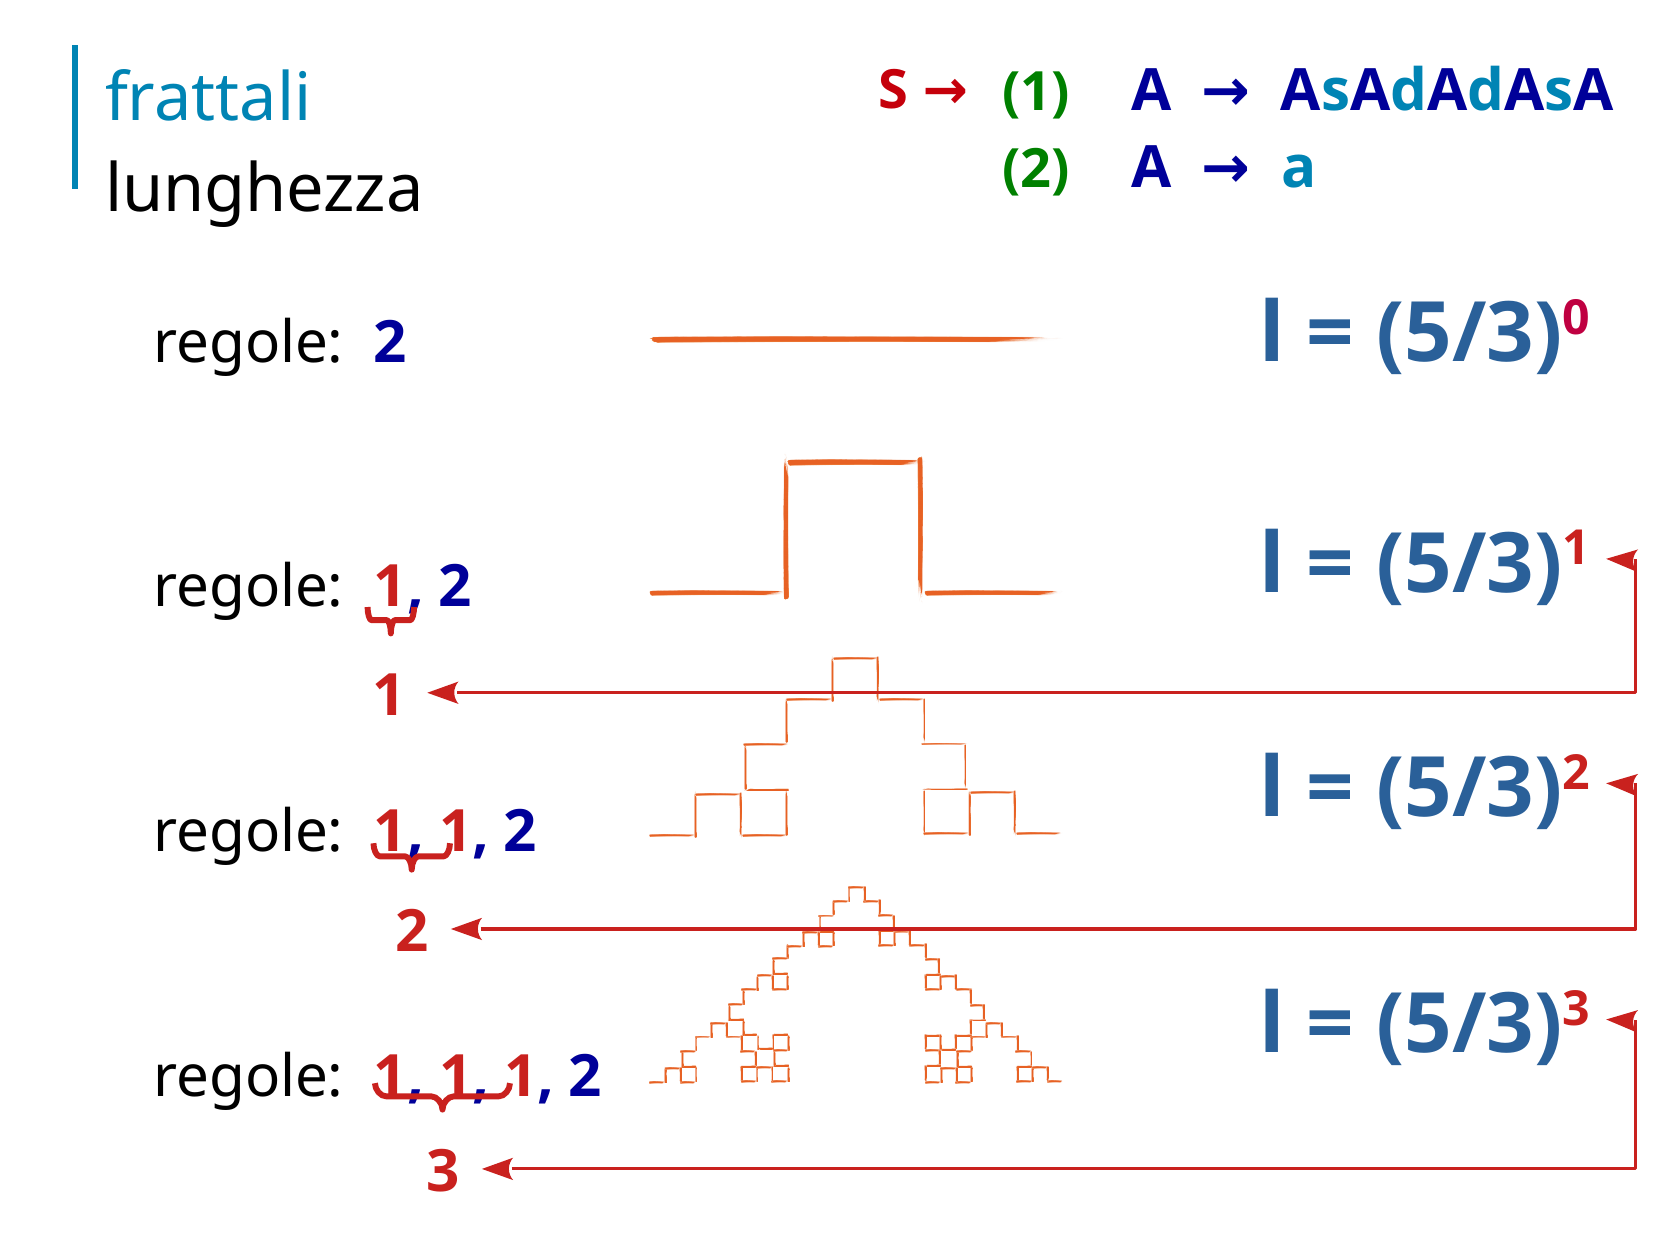

(1) A → AsAdAdAsA
S →
(2) A → a
# frattali lunghezza
l = (5/3)0
regole: 2
regole: 1, 2
regole: 1, 1, 2
regole: 1, 1, 1, 2
l = (5/3)1
1
l = (5/3)2
2
l = (5/3)3
3